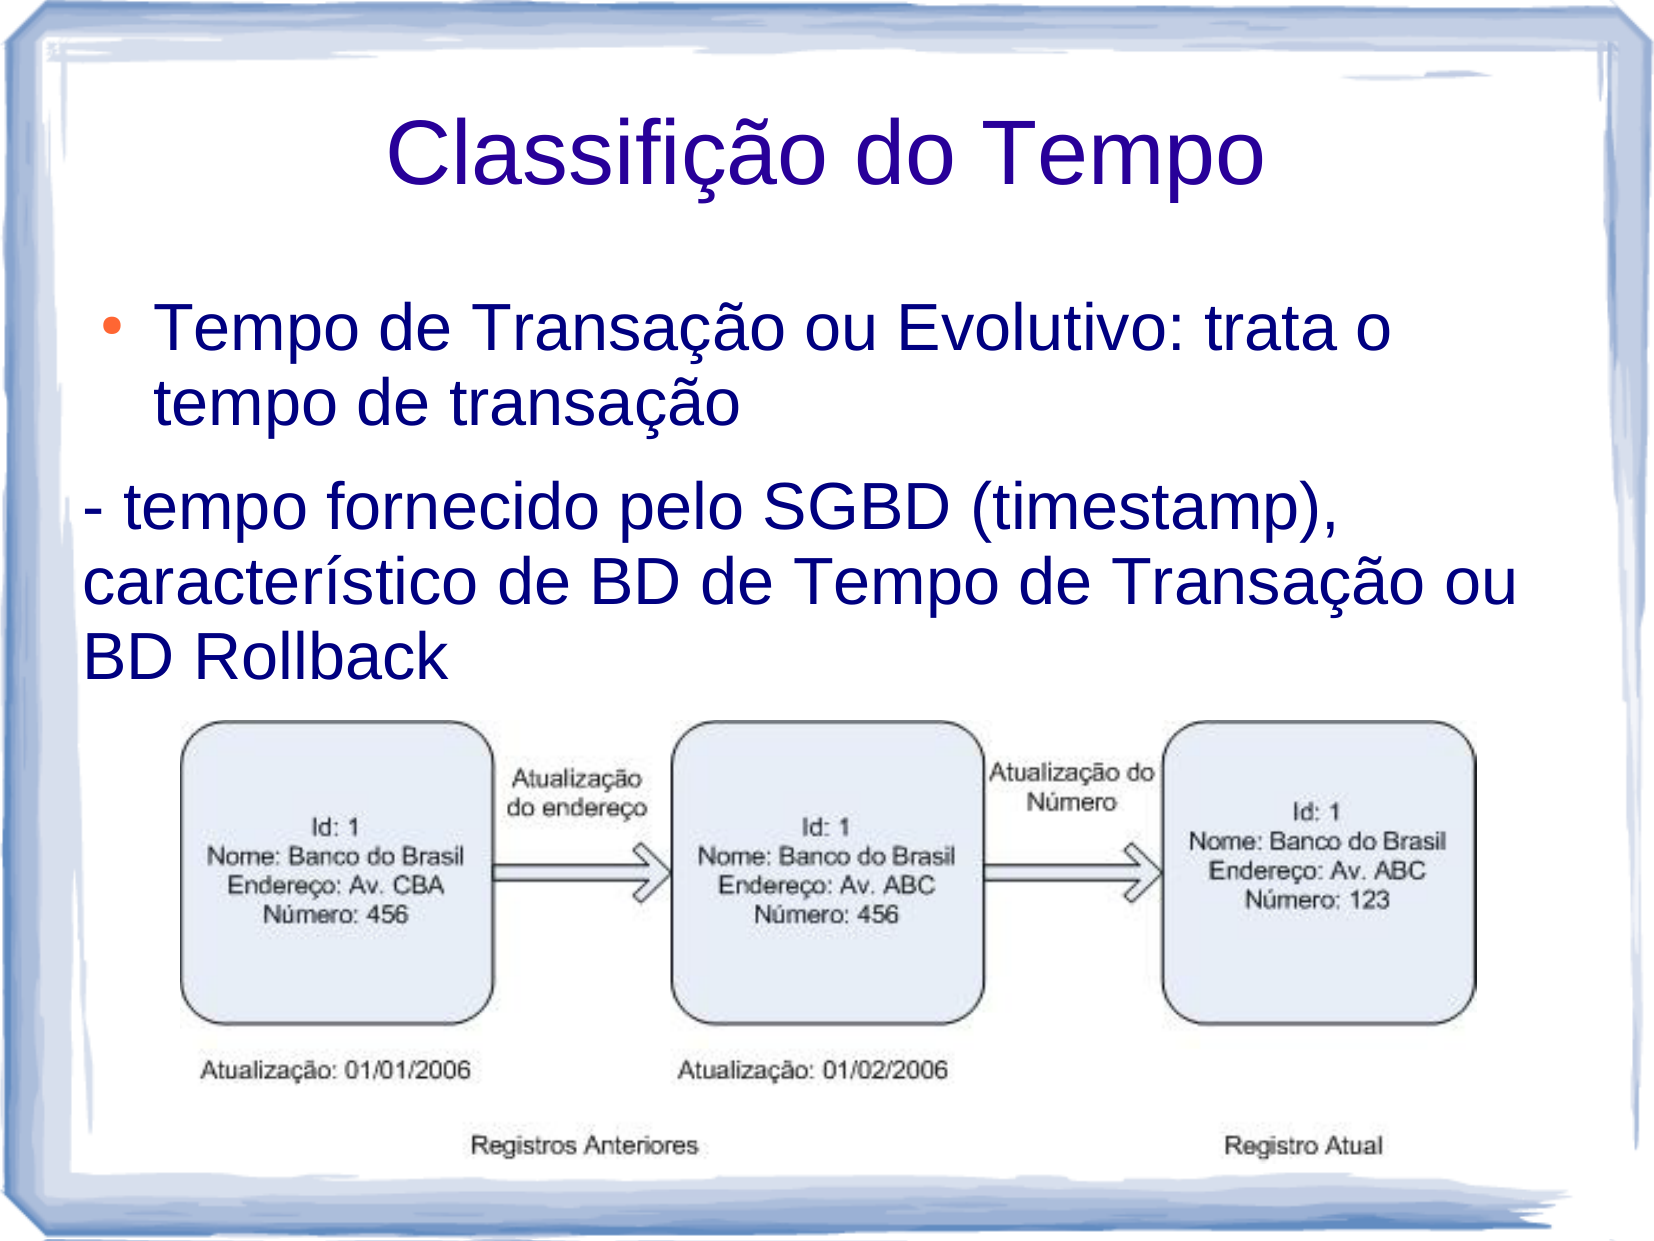

# Classifição do Tempo
Tempo de Transação ou Evolutivo: trata o tempo de transação
- tempo fornecido pelo SGBD (timestamp), característico de BD de Tempo de Transação ou BD Rollback